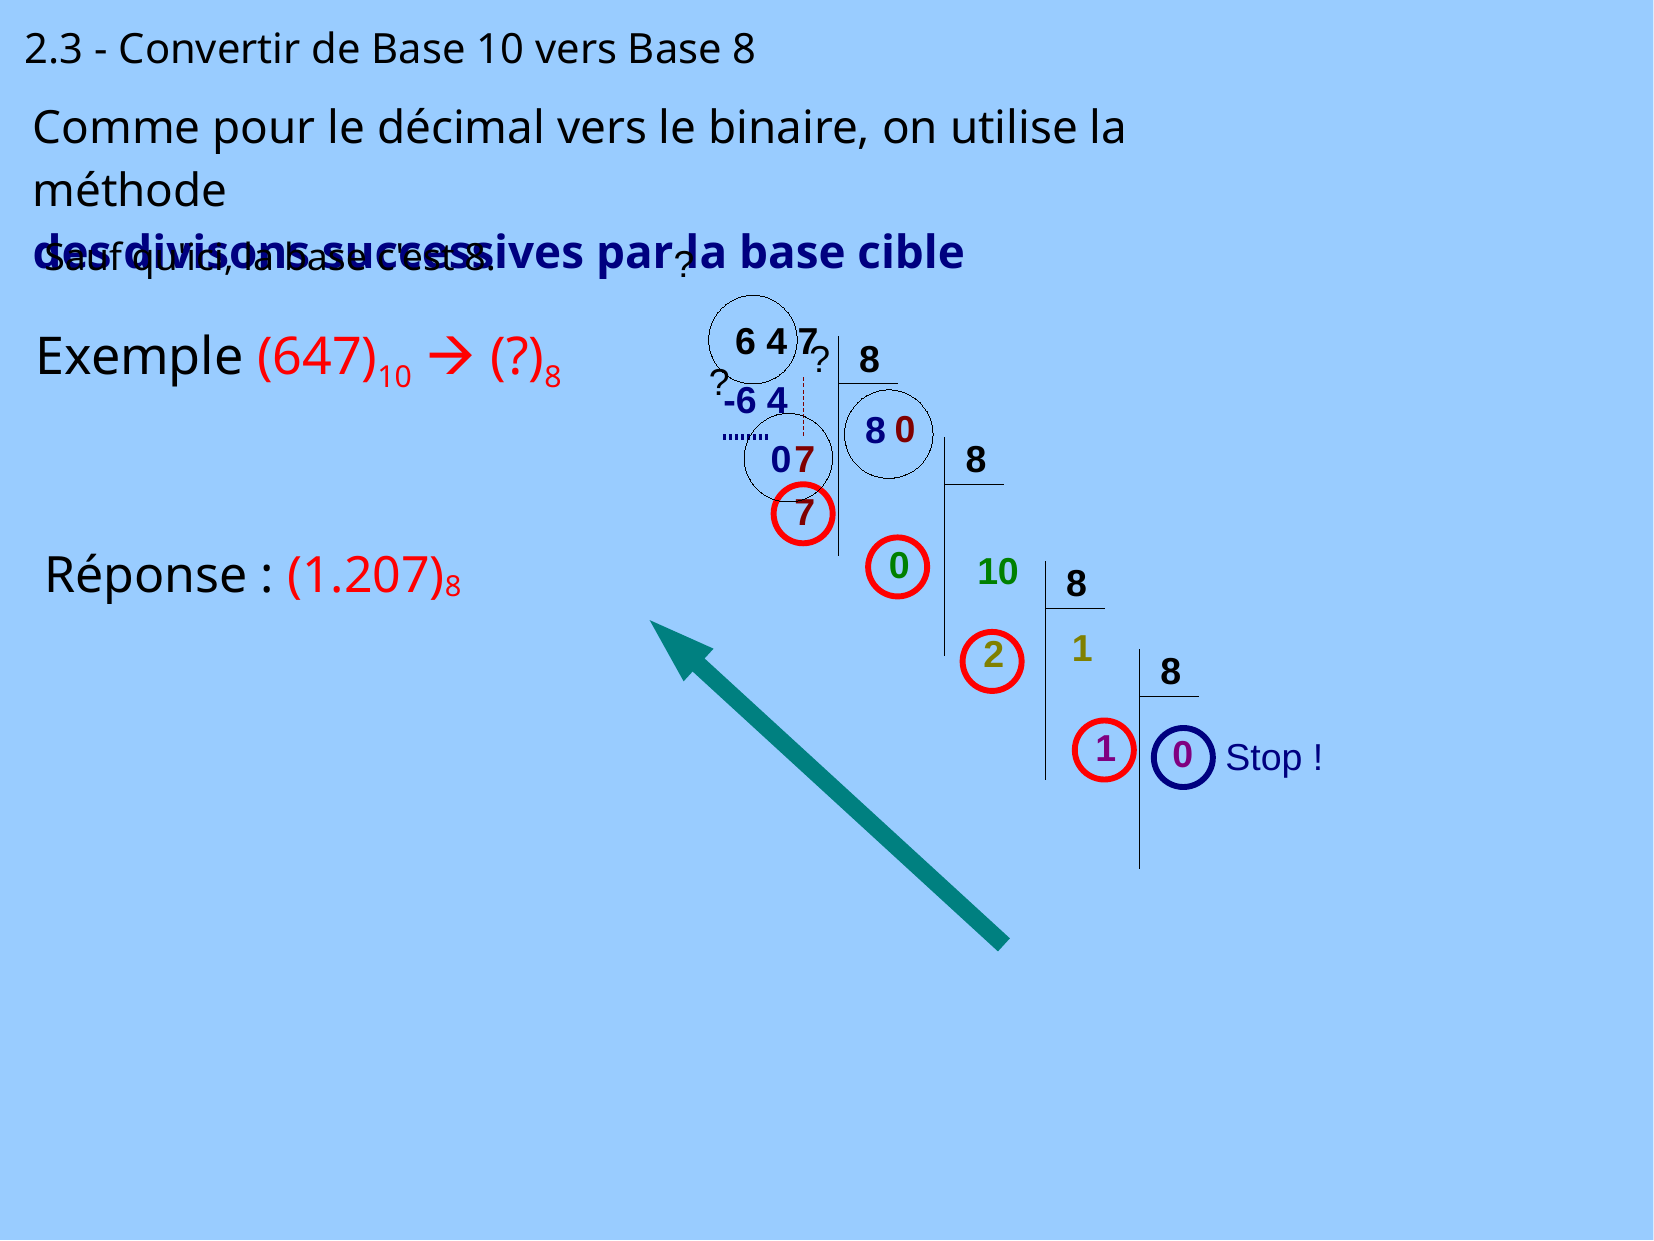

2.3 - Convertir de Base 10 vers Base 8
Comme pour le décimal vers le binaire, on utilise la méthode
des divisons successives par la base cible
Sauf qu'ici, la base c'est 8.
?
6 4 7
Exemple (647)10  (?)8
?
8
?
-6 4
7
0
8
0
8
7
Réponse : (1.207)8
0
10
8
1
2
8
1
0
Stop !